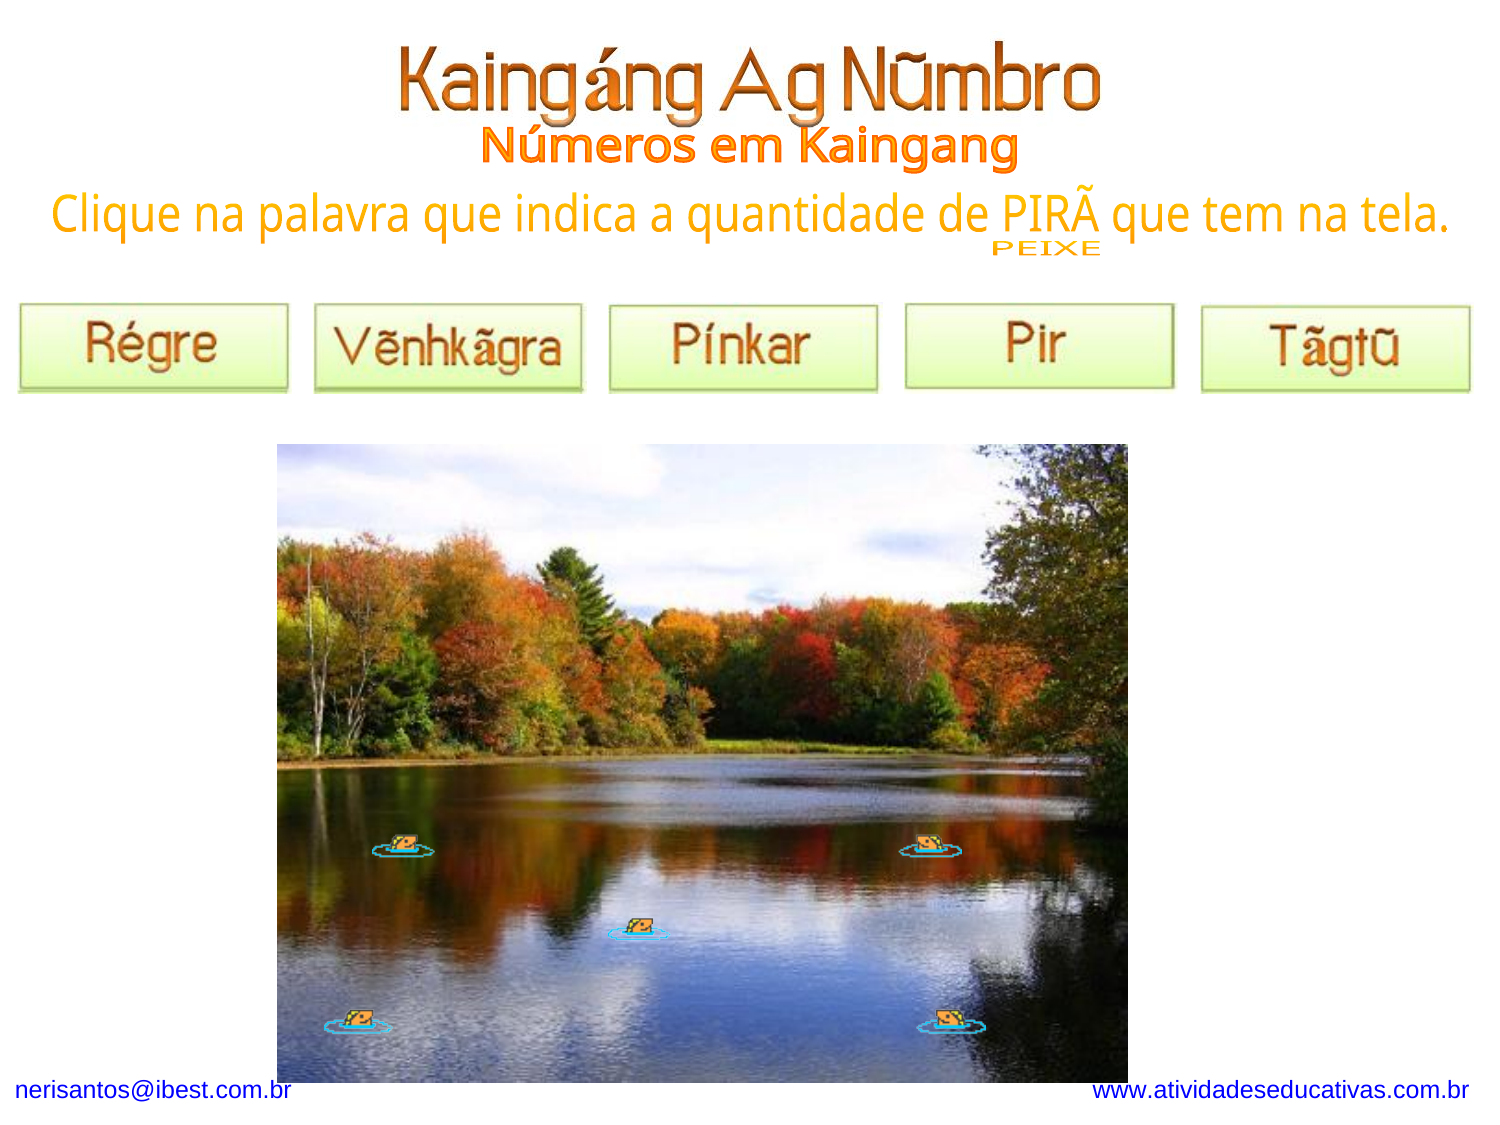

Clique na palavra que indica a quantidade de PIRÃ que tem na tela.
PEIXE